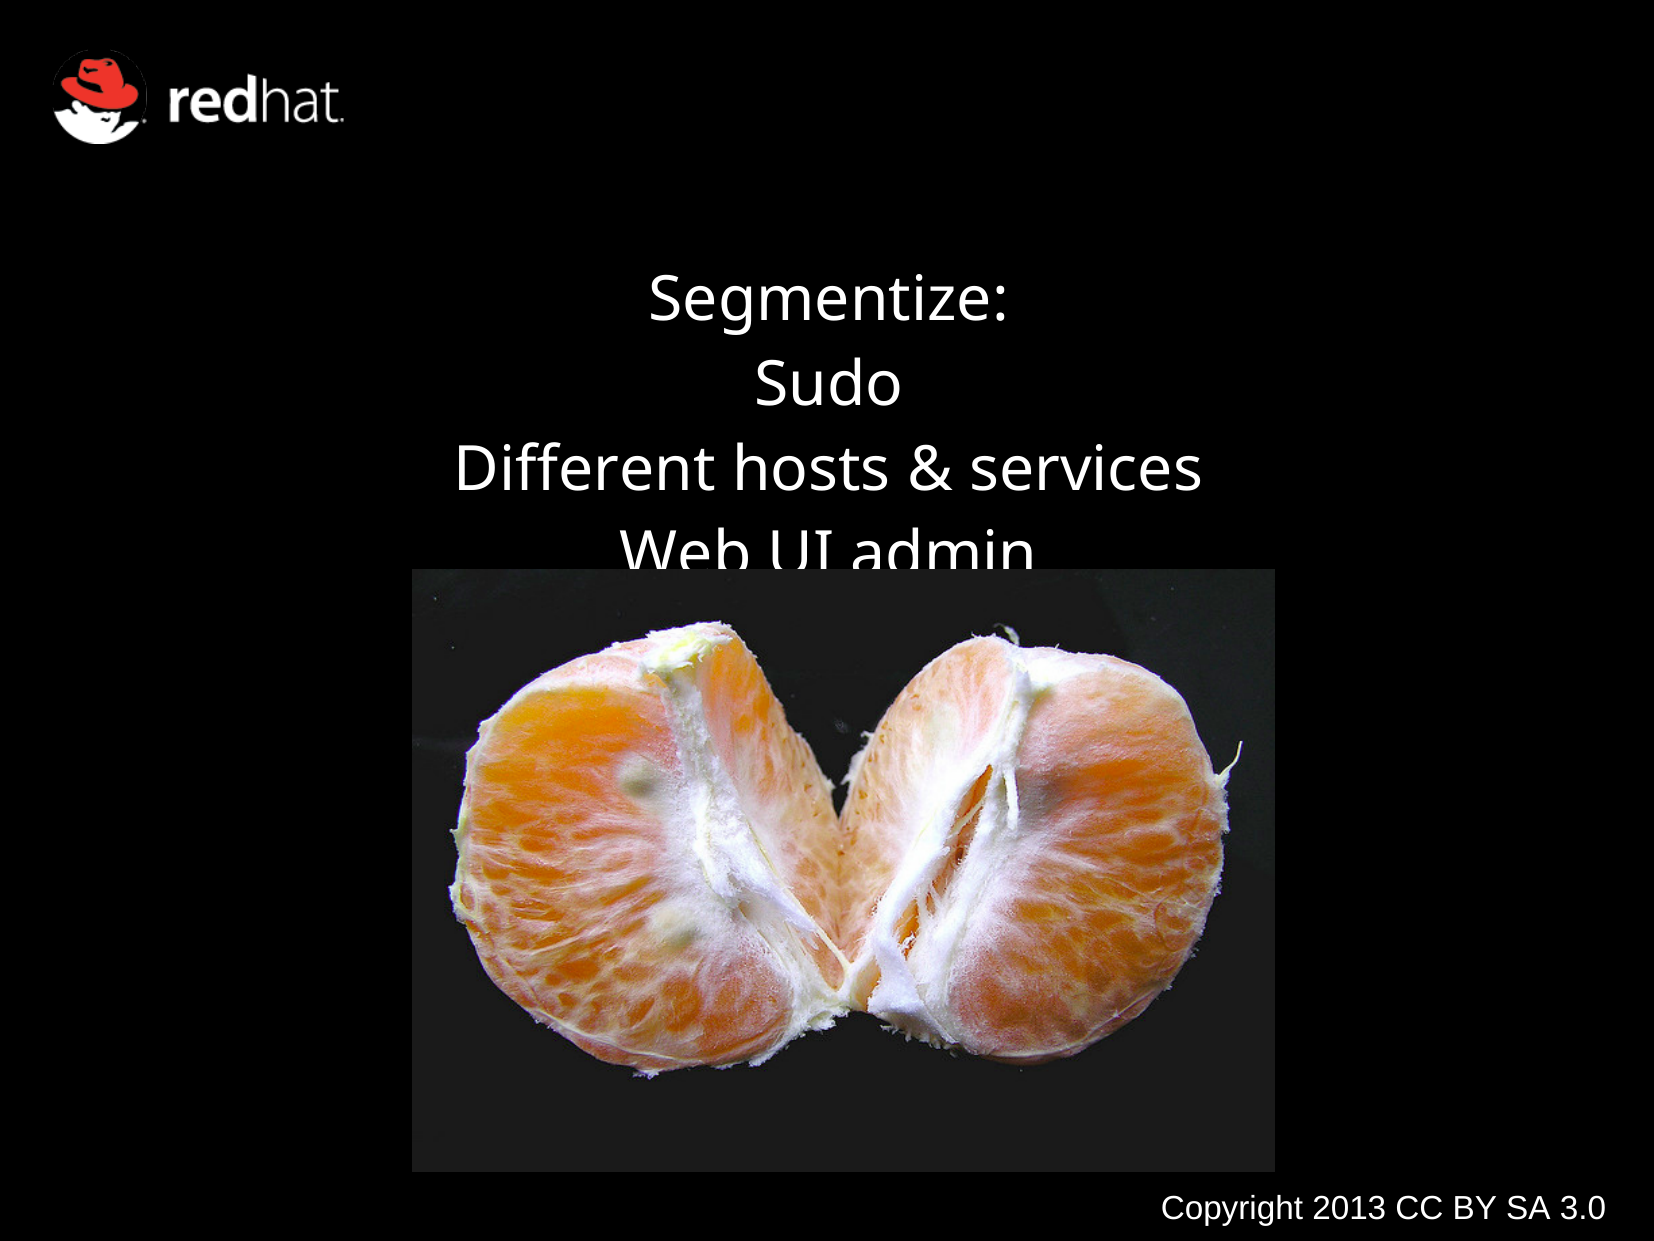

Segmentize:
Sudo
Different hosts & services
Web UI admin